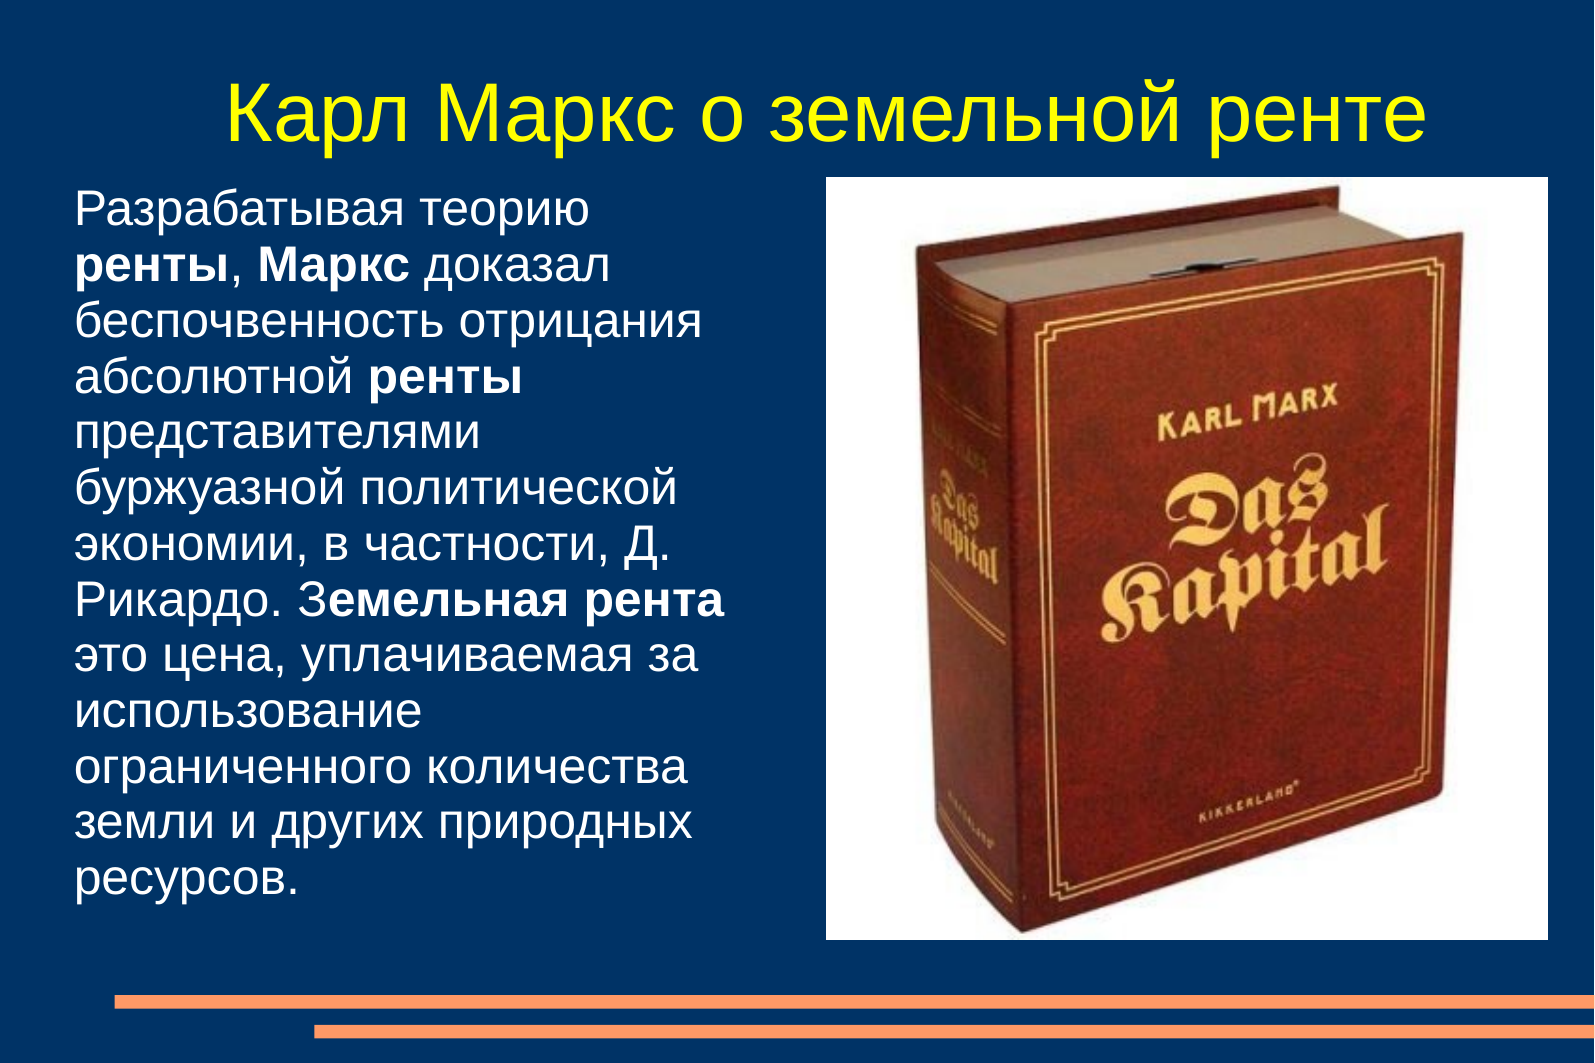

Карл Маркс о земельной ренте
Разрабатывая теорию ренты, Маркс доказал беспочвенность отрицания абсолютной ренты представителями буржуазной политической экономии, в частности, Д. Рикардо. Земельная рента это цена, уплачиваемая за использование ограниченного количества земли и других природных ресурсов.